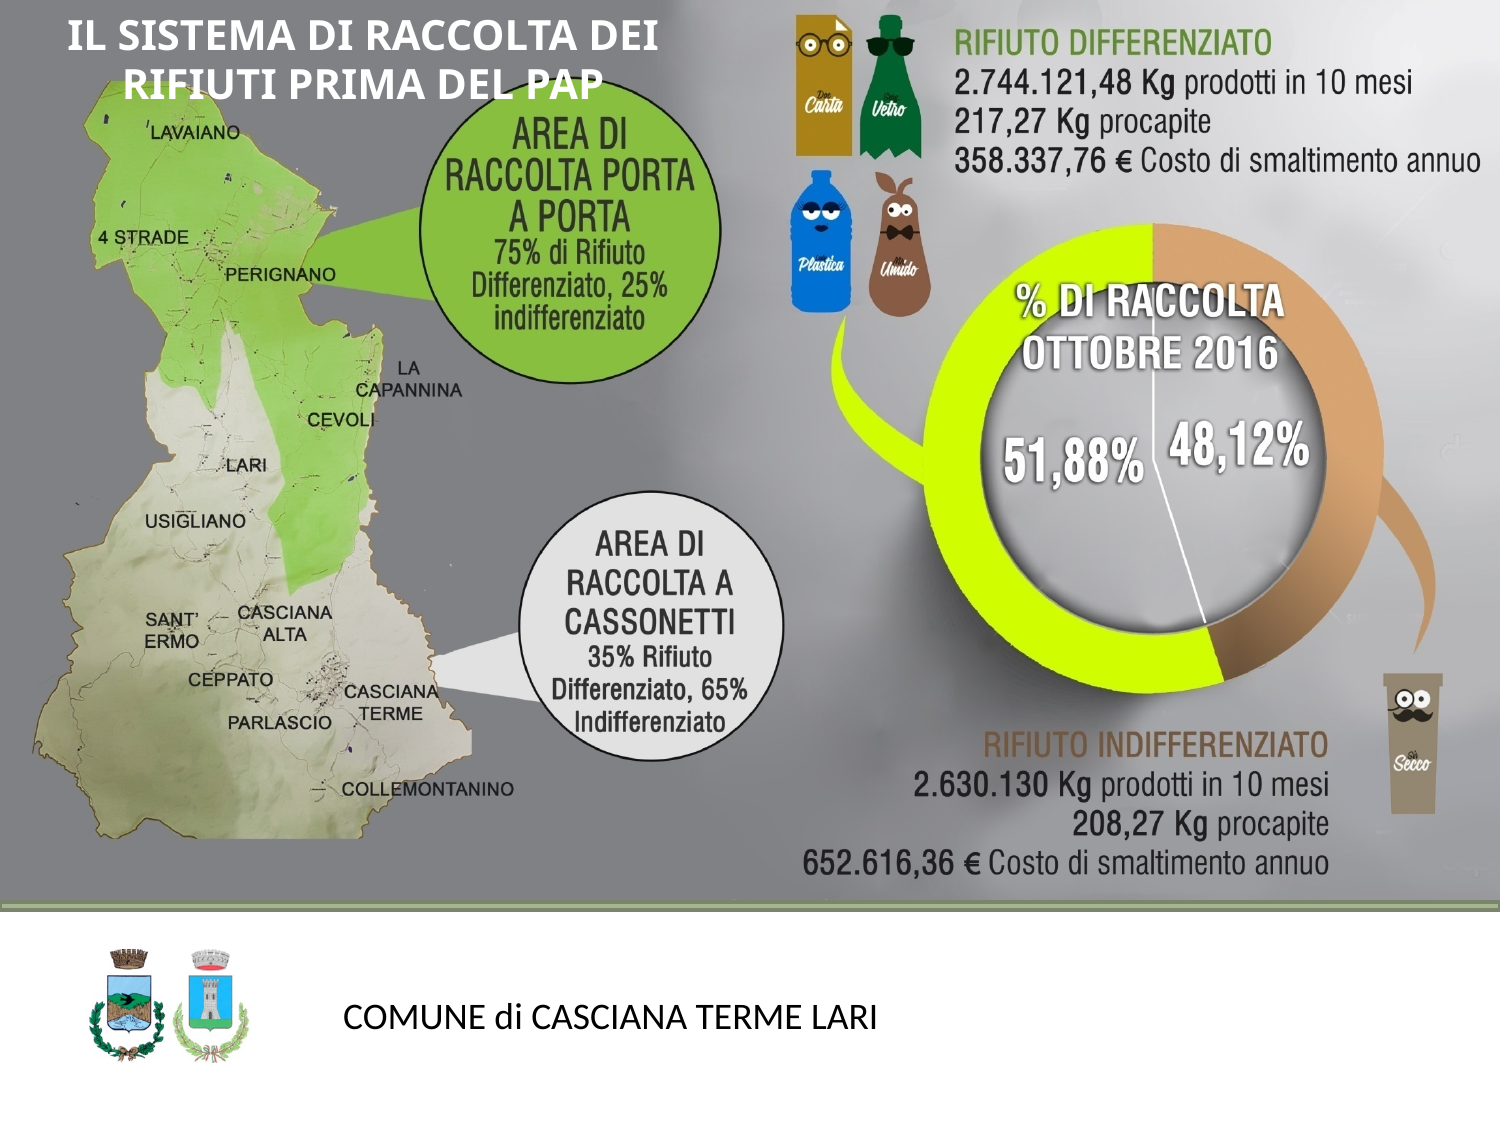

IL SISTEMA DI RACCOLTA DEI RIFIUTI PRIMA DEL PAP
COMUNE di CASCIANA TERME LARI